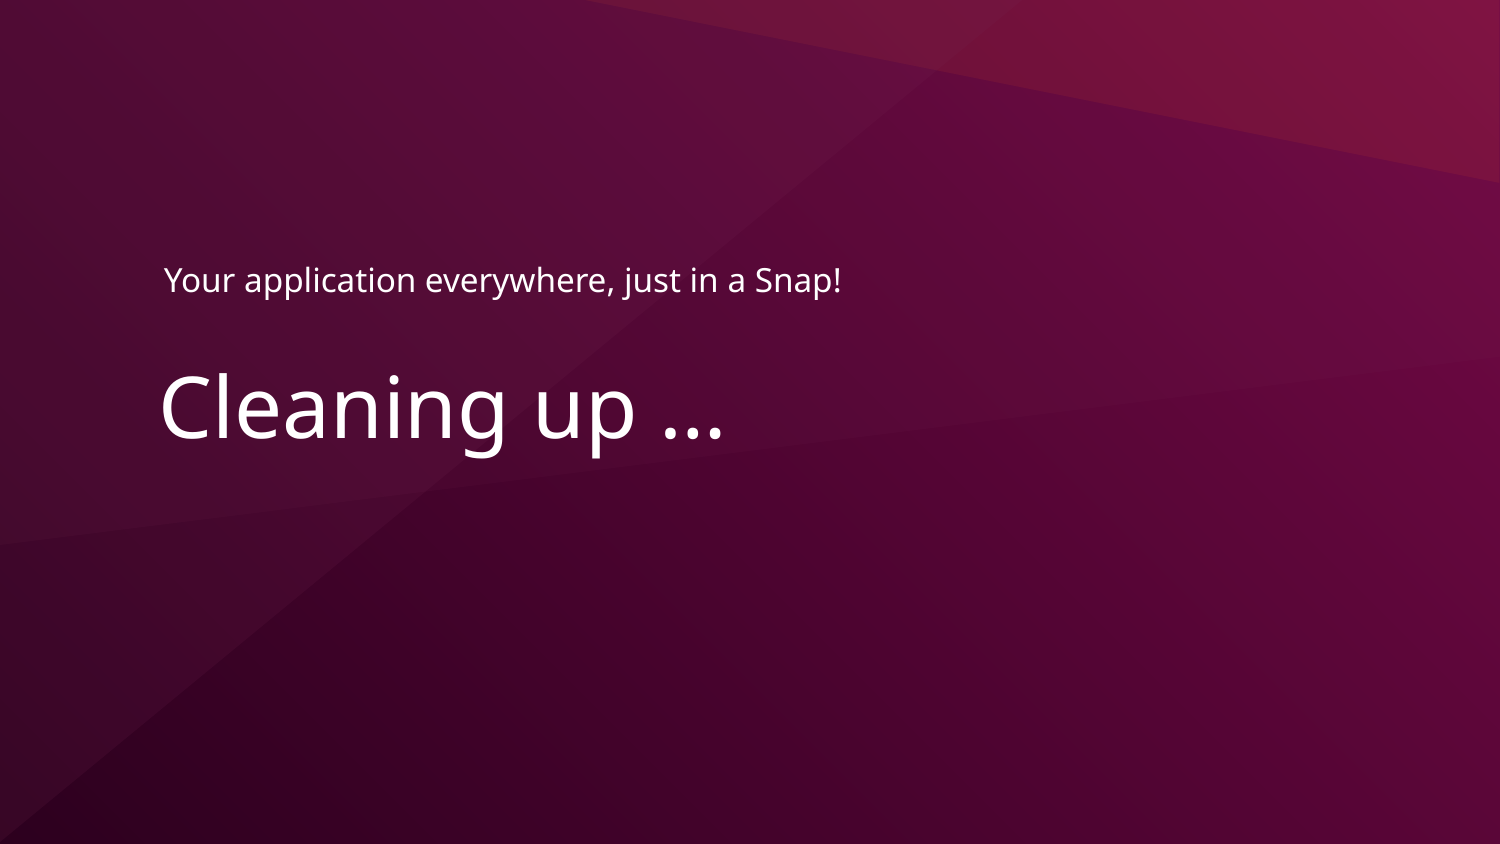

Your application everywhere, just in a Snap!
# Cleaning up …